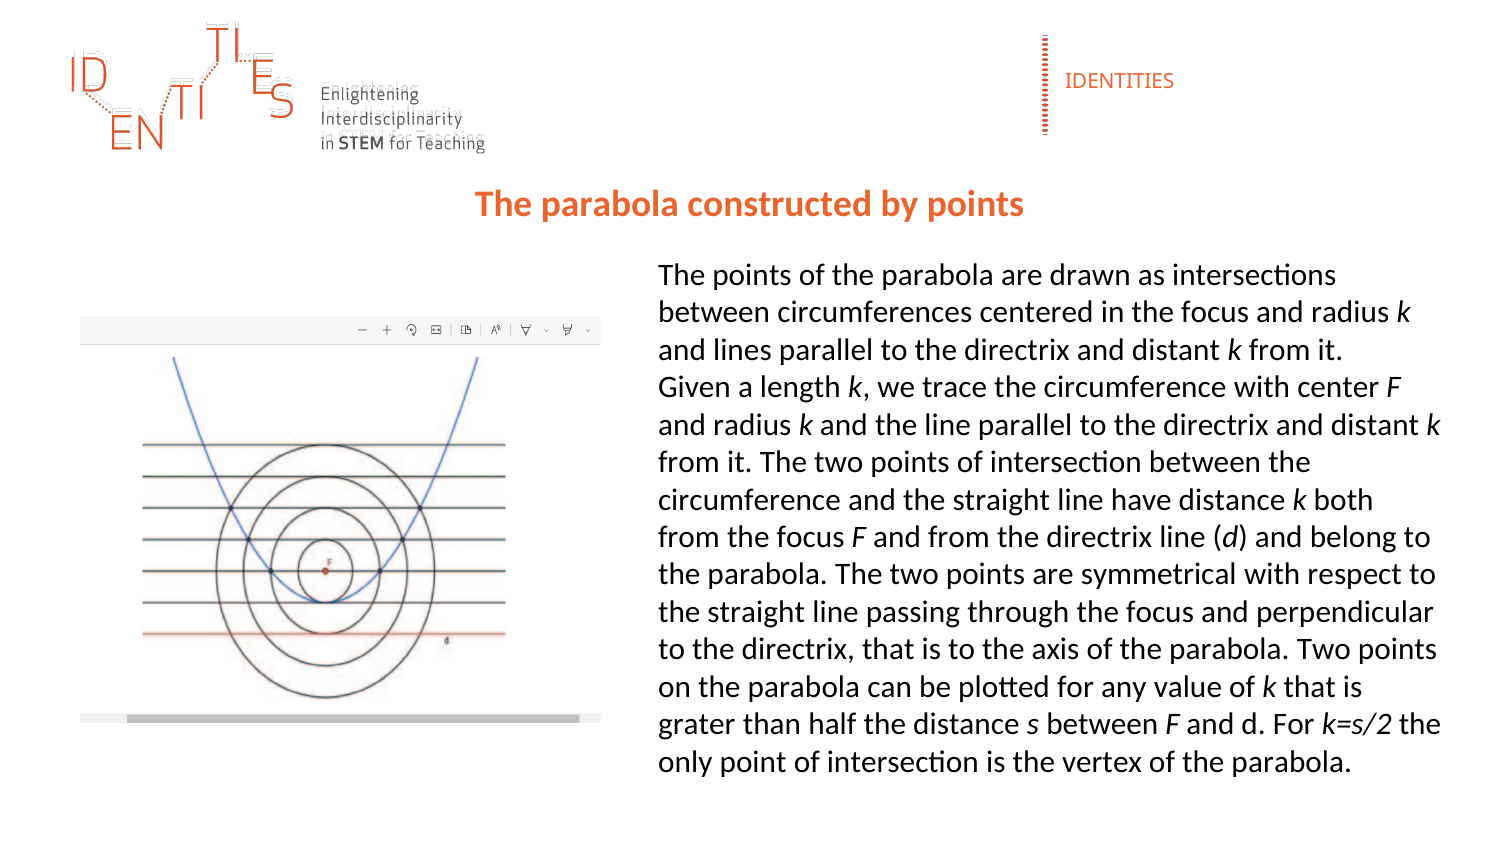

IDENTITIES
The parabola constructed by points
The points of the parabola are drawn as intersections between circumferences centered in the focus and radius k and lines parallel to the directrix and distant k from it.
Given a length k, we trace the circumference with center F and radius k and the line parallel to the directrix and distant k from it. The two points of intersection between the circumference and the straight line have distance k both from the focus F and from the directrix line (d) and belong to the parabola. The two points are symmetrical with respect to the straight line passing through the focus and perpendicular to the directrix, that is to the axis of the parabola. Two points on the parabola can be plotted for any value of k that is grater than half the distance s between F and d. For k=s/2 the only point of intersection is the vertex of the parabola.